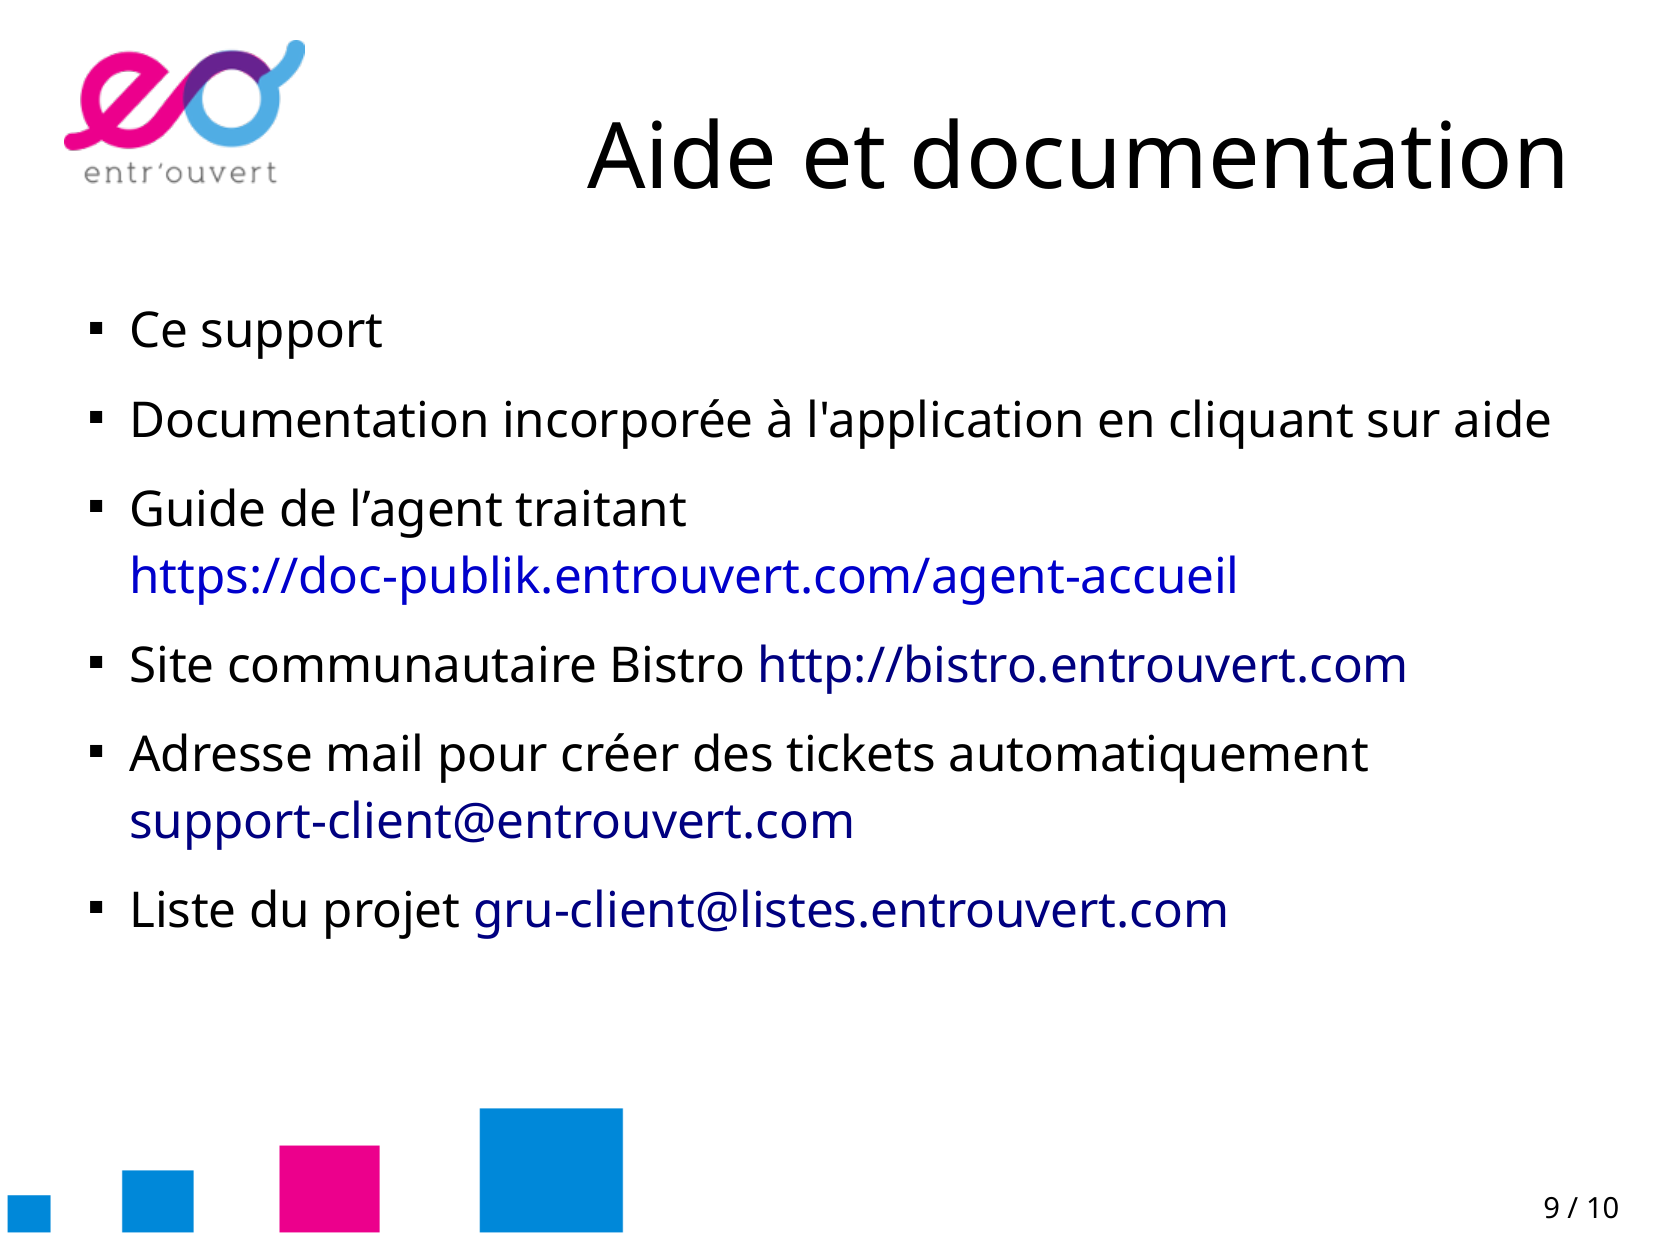

Aide et documentation
# Ce support
Documentation incorporée à l'application en cliquant sur aide
Guide de l’agent traitant https://doc‑publik.entrouvert.com/agent-accueil
Site communautaire Bistro http://bistro.entrouvert.com
Adresse mail pour créer des tickets automatiquement support-client@entrouvert.com
Liste du projet gru-client@listes.entrouvert.com
9